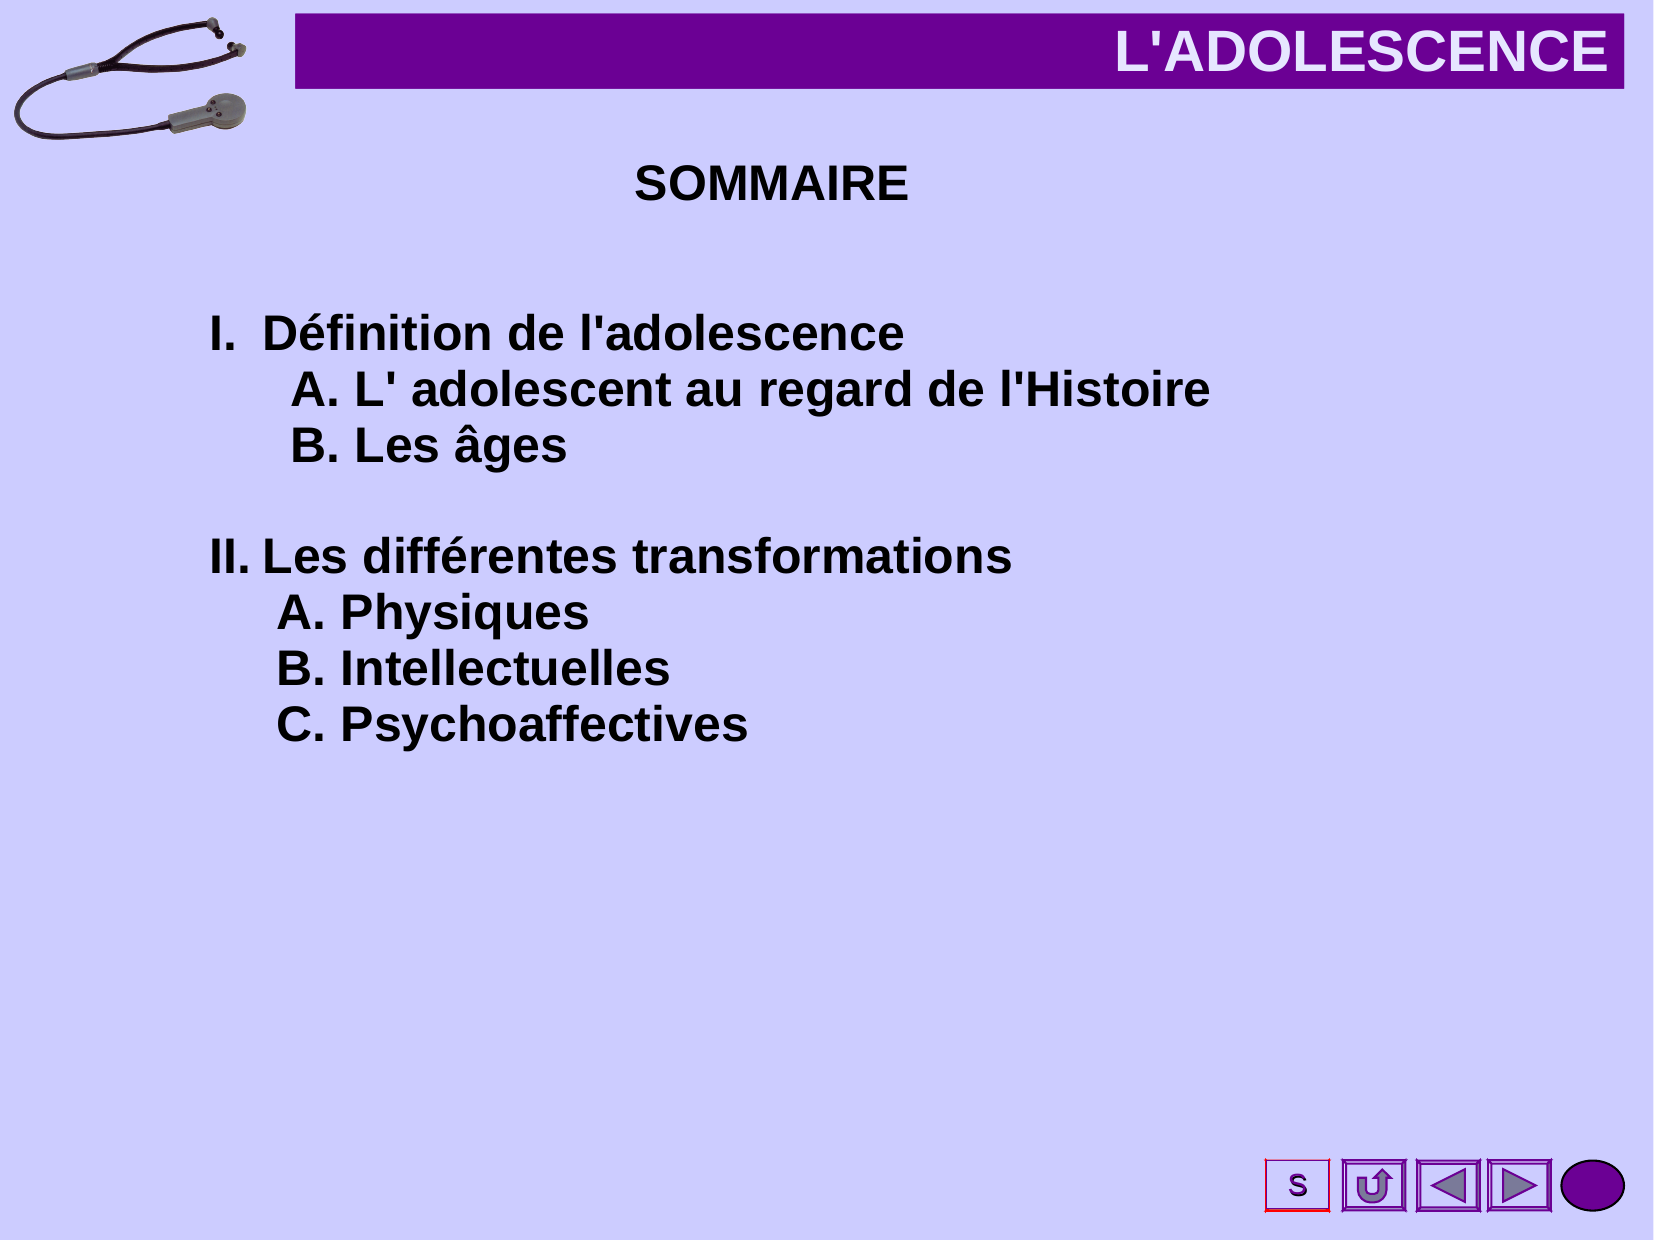

Nom de la séquence
L'ADOLESCENCE
SOMMAIRE
Définition de l'adolescence
 A. L' adolescent au regard de l'Histoire
 B. Les âges
Les différentes transformations
 A. Physiques
 B. Intellectuelles
 C. Psychoaffectives